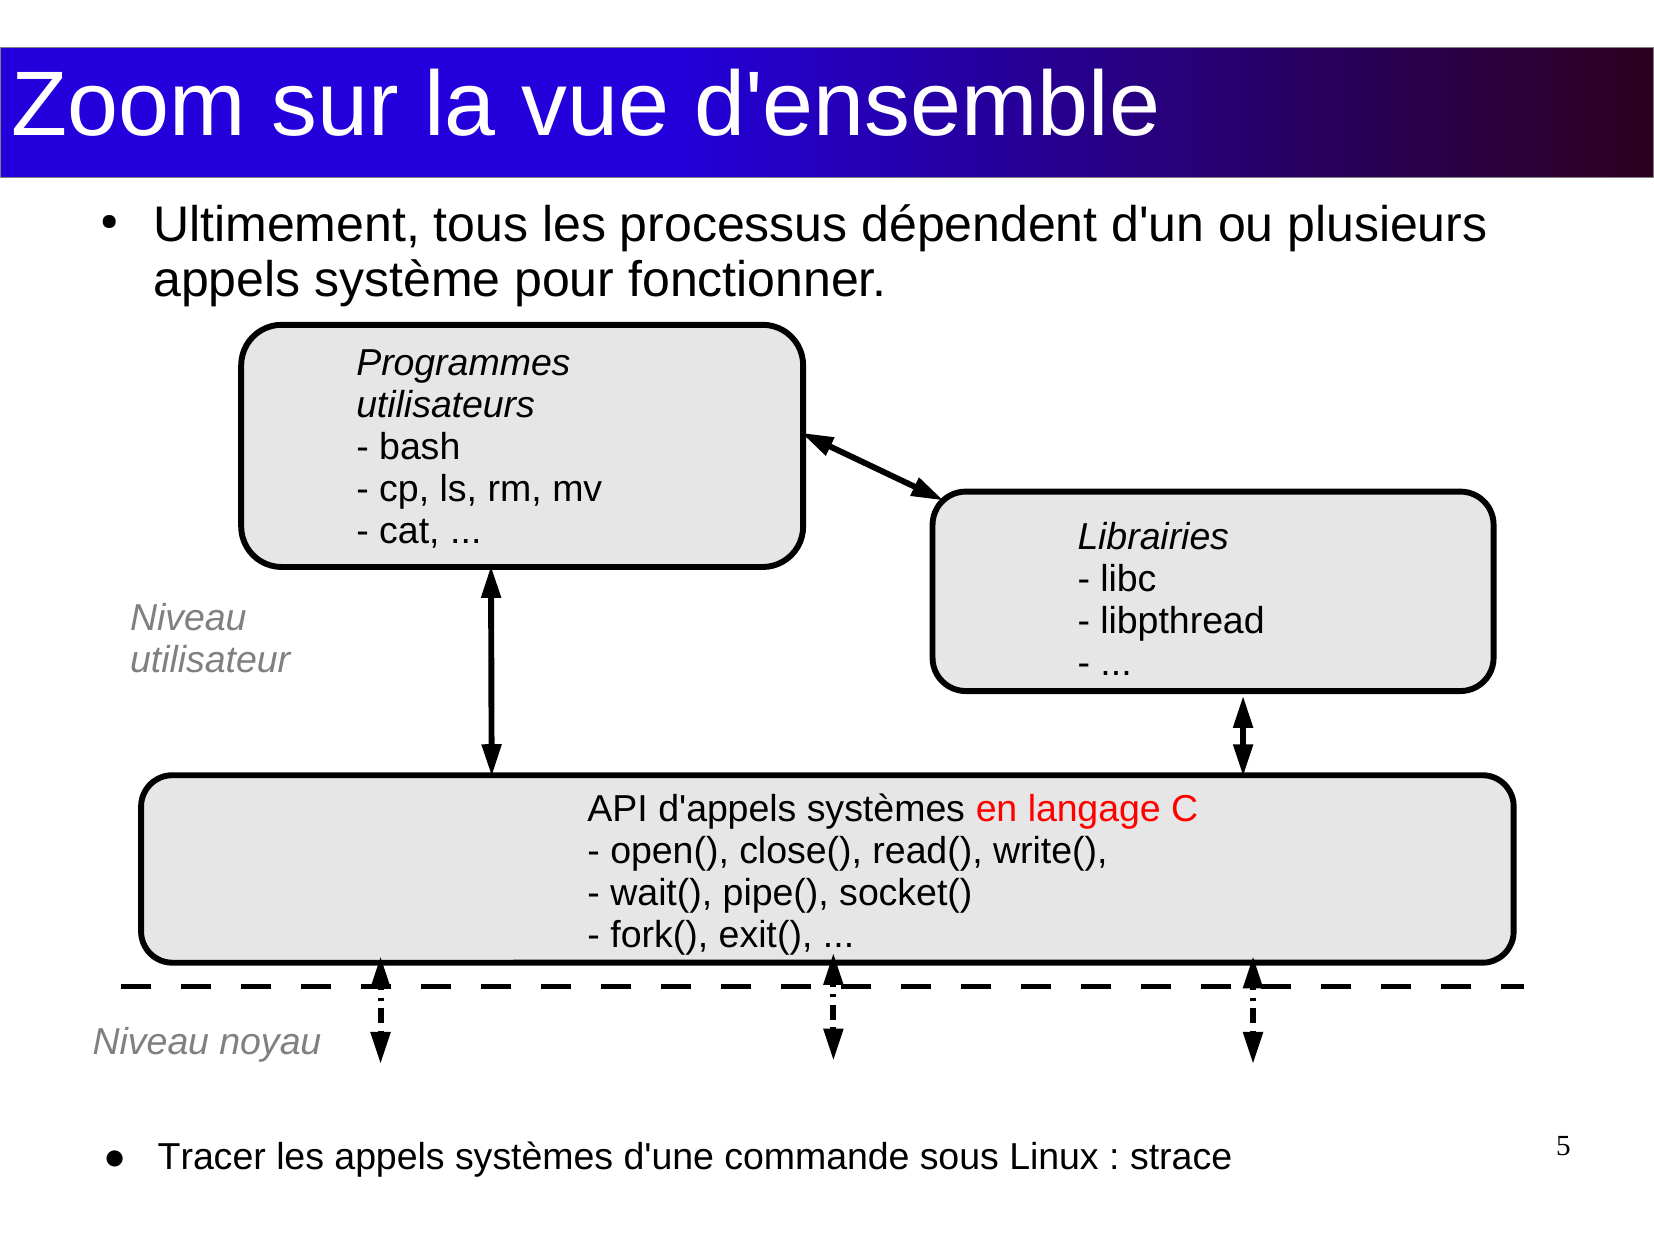

# Zoom sur la vue d'ensemble
Ultimement, tous les processus dépendent d'un ou plusieurs appels système pour fonctionner.
Programmes utilisateurs
- bash
- cp, ls, rm, mv
- cat, ...
Librairies
- libc
- libpthread
- ...
Niveau utilisateur
API d'appels systèmes en langage C
- open(), close(), read(), write(),
- wait(), pipe(), socket()
- fork(), exit(), ...
Niveau noyau
● Tracer les appels systèmes d'une commande sous Linux : strace
5